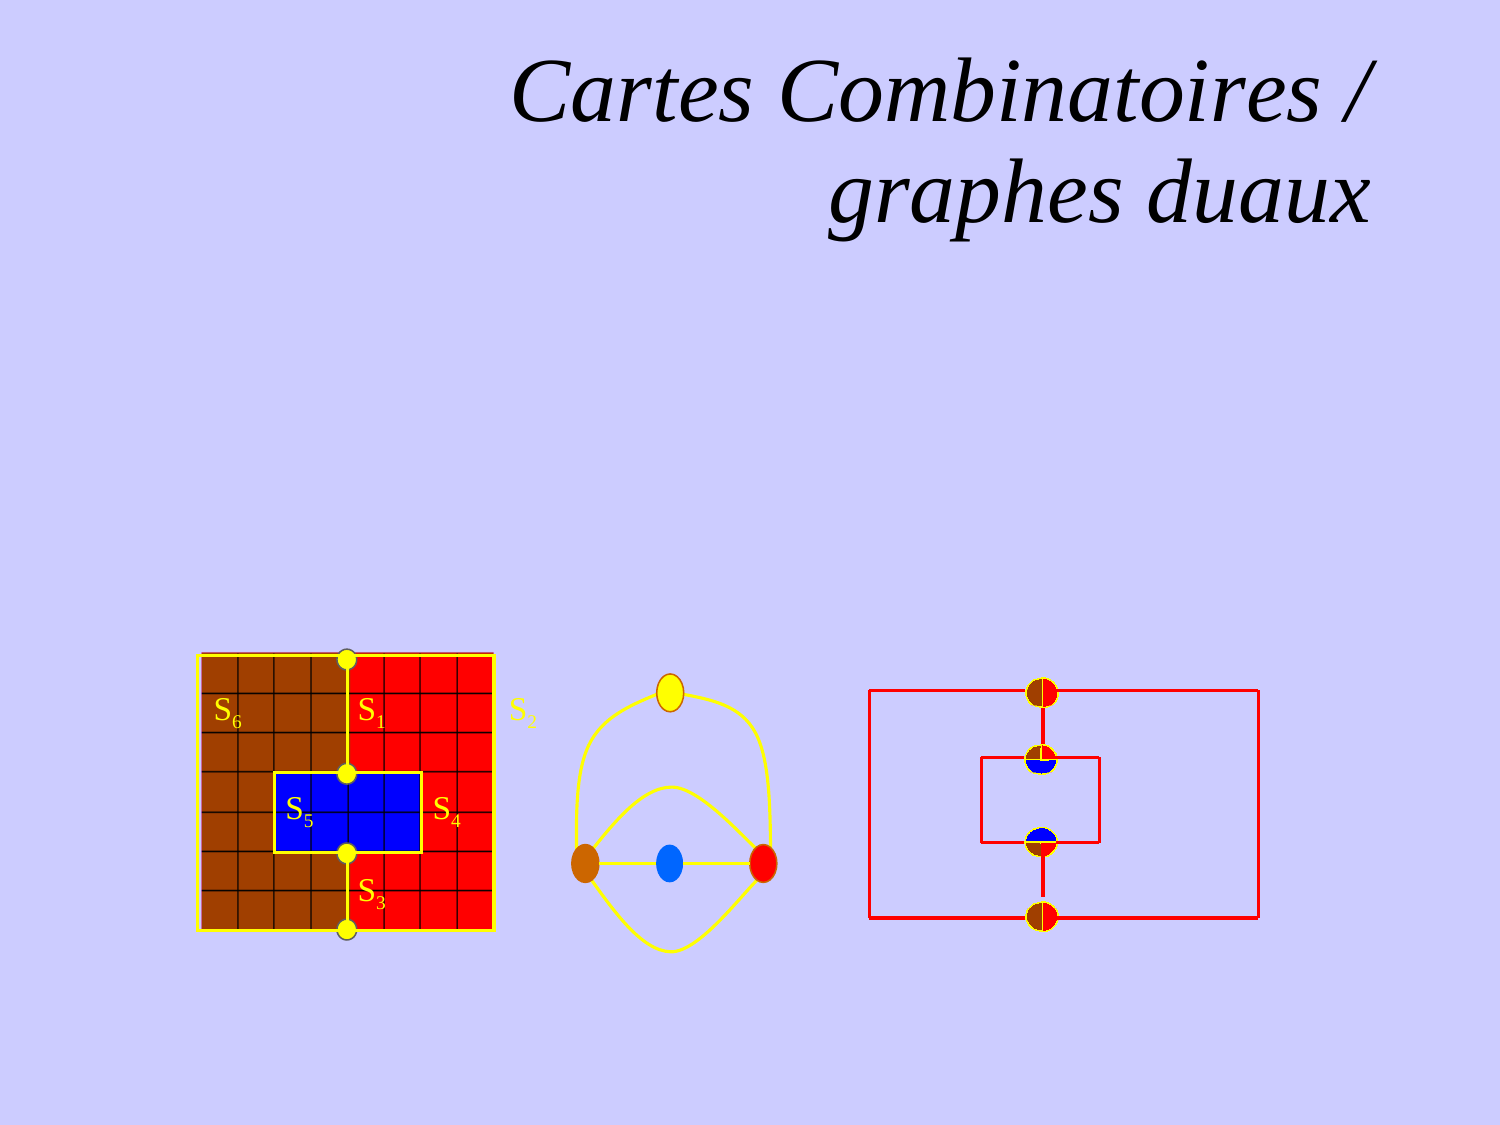

# Cartes Combinatoires / graphes duaux
S6
S1
S2
S5
S4
S3